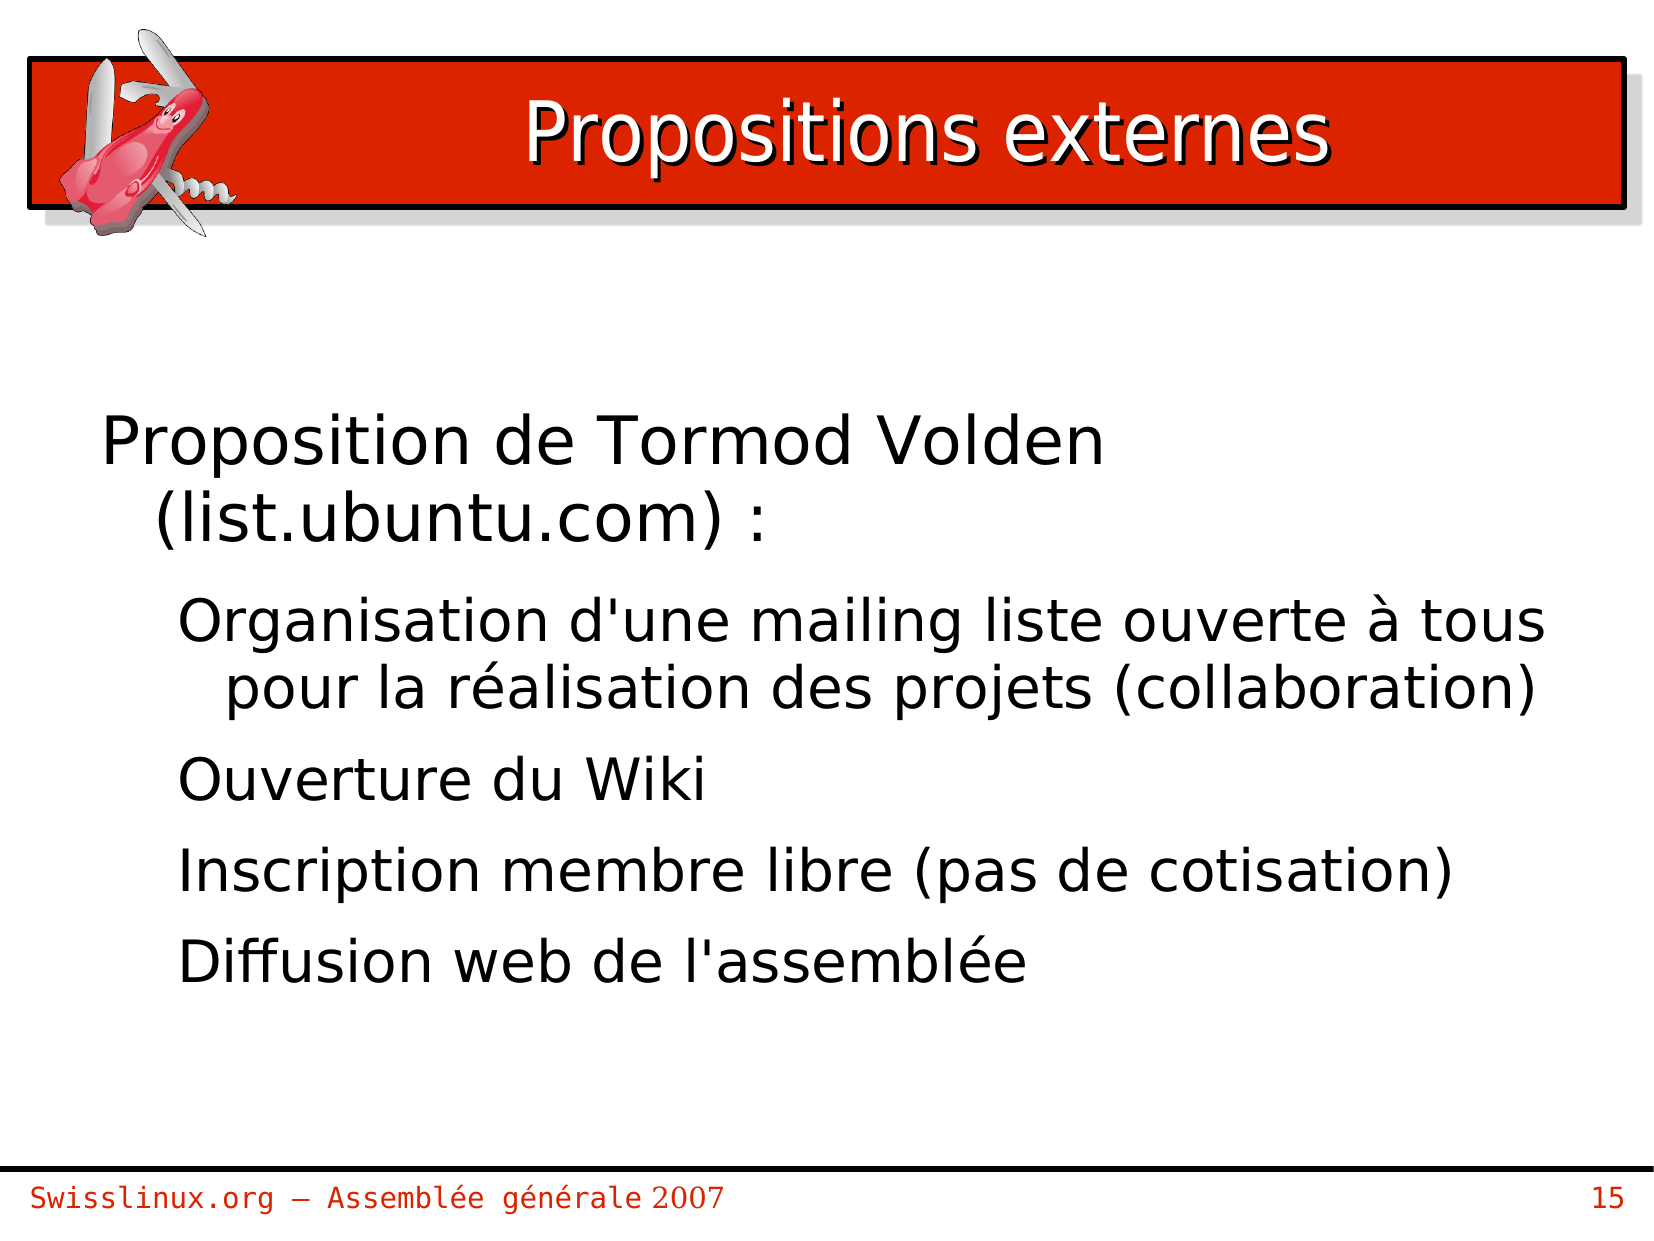

# Propositions externes
Proposition de Tormod Volden (list.ubuntu.com) :
Organisation d'une mailing liste ouverte à tous pour la réalisation des projets (collaboration)
Ouverture du Wiki
Inscription membre libre (pas de cotisation)
Diffusion web de l'assemblée
26 Janvier 2007
15